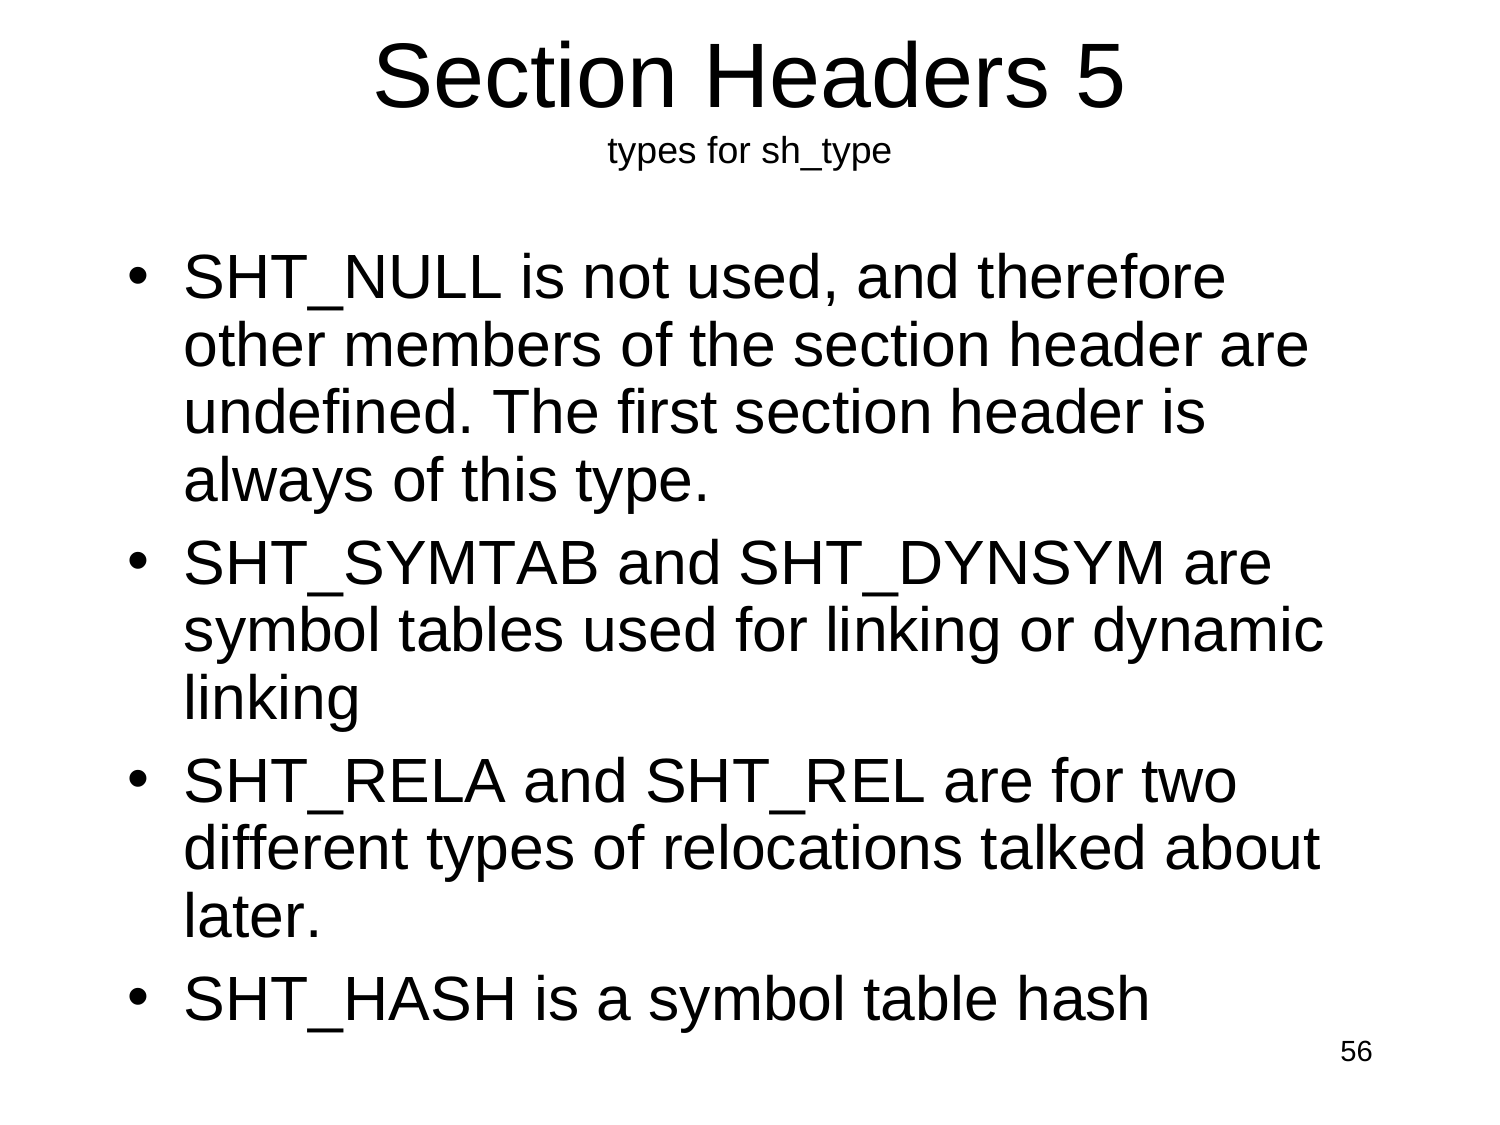

# Section Headers 5 types for sh_type
SHT_NULL is not used, and therefore other members of the section header are undefined. The first section header is always of this type.
SHT_SYMTAB and SHT_DYNSYM are symbol tables used for linking or dynamic linking
SHT_RELA and SHT_REL are for two different types of relocations talked about later.
SHT_HASH is a symbol table hash